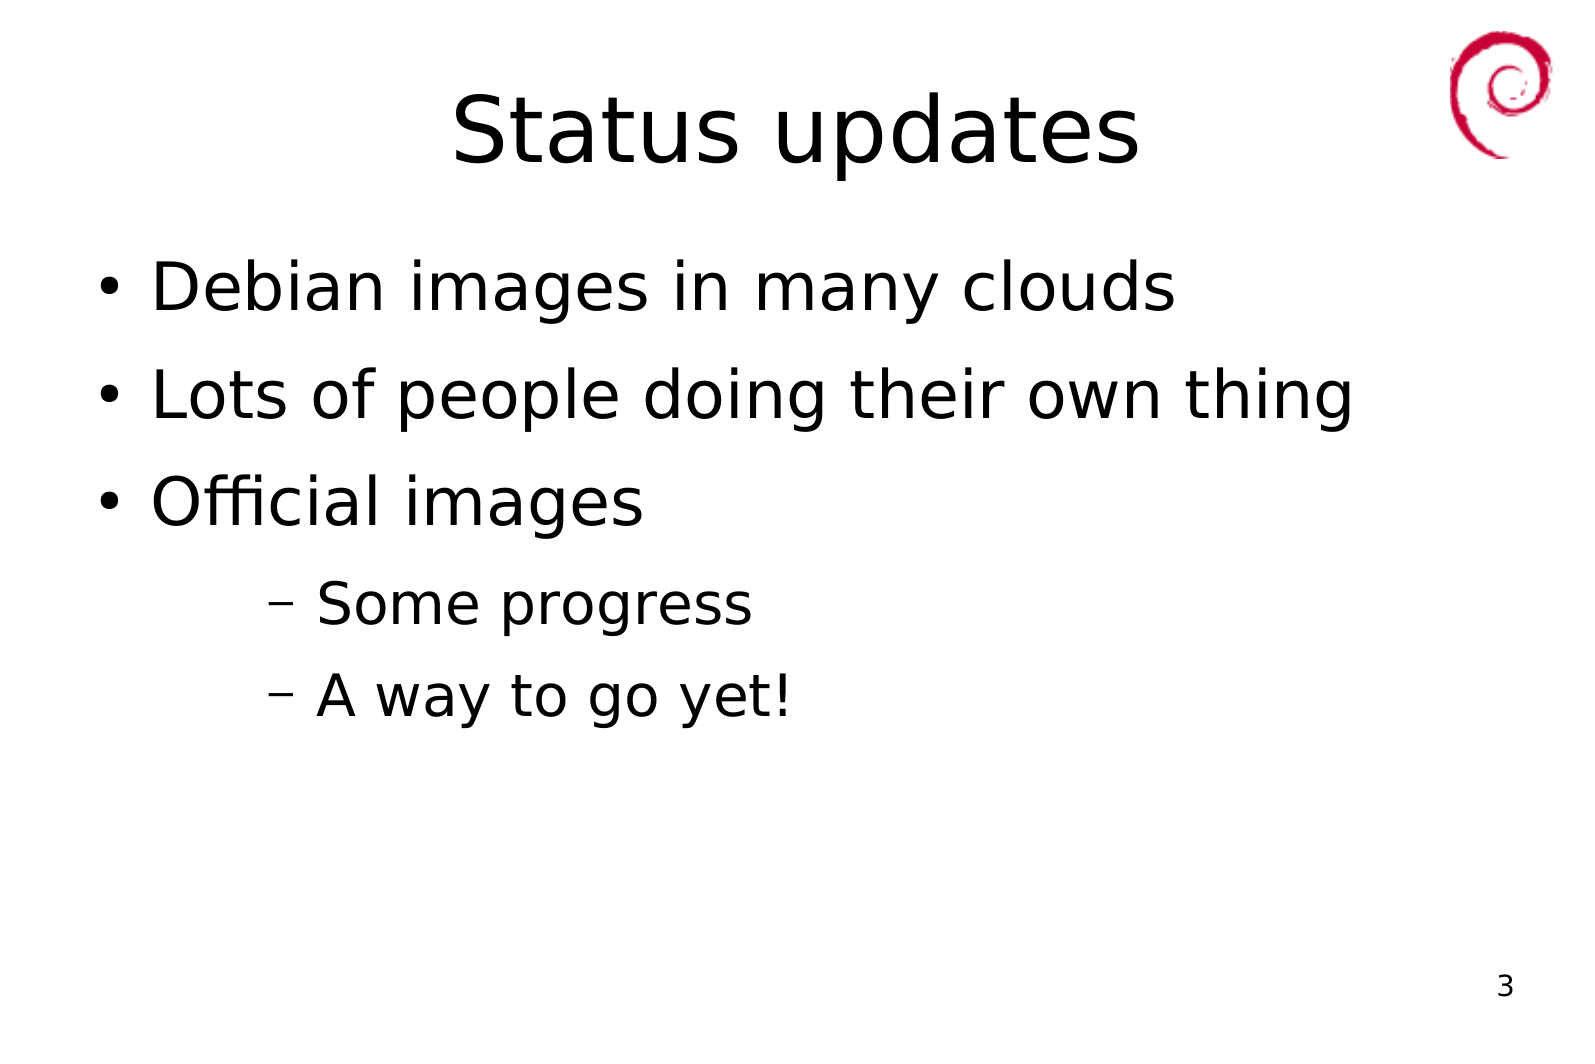

# Status updates
Debian images in many clouds
Lots of people doing their own thing
Official images
Some progress
A way to go yet!
3